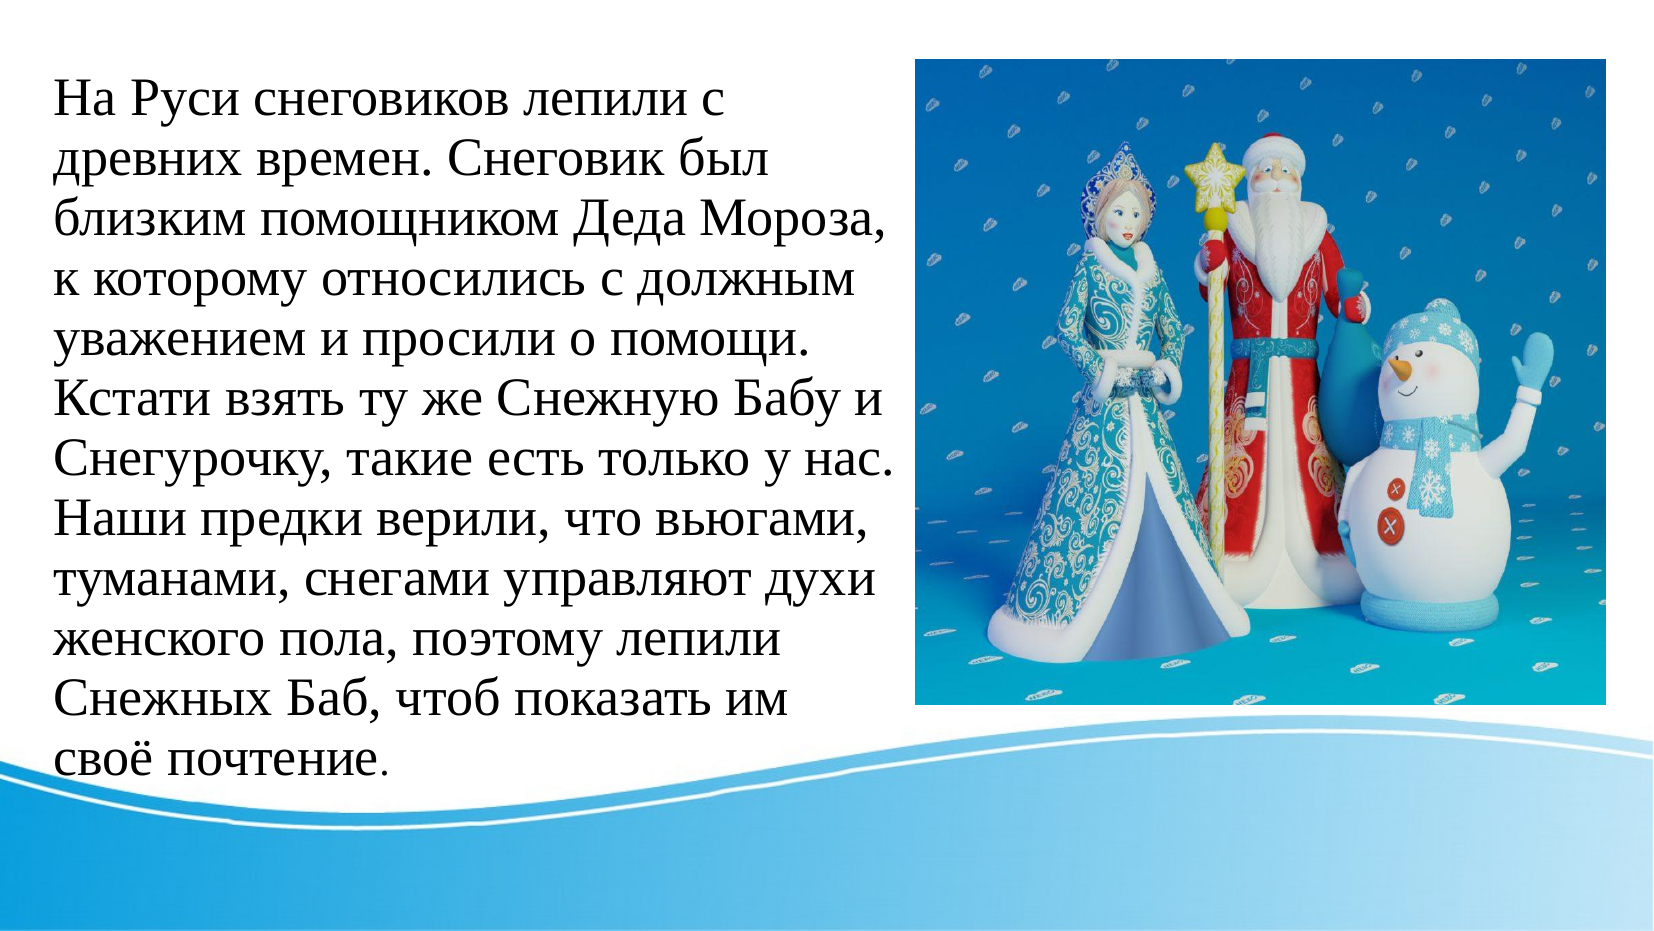

На Руси снеговиков лепили с древних времен. Снеговик был близким помощником Деда Мороза, к которому относились с должным уважением и просили о помощи. Кстати взять ту же Снежную Бабу и Снегурочку, такие есть только у нас. Наши предки верили, что вьюгами, туманами, снегами управляют духи женского пола, поэтому лепили Снежных Баб, чтоб показать им своё почтение.